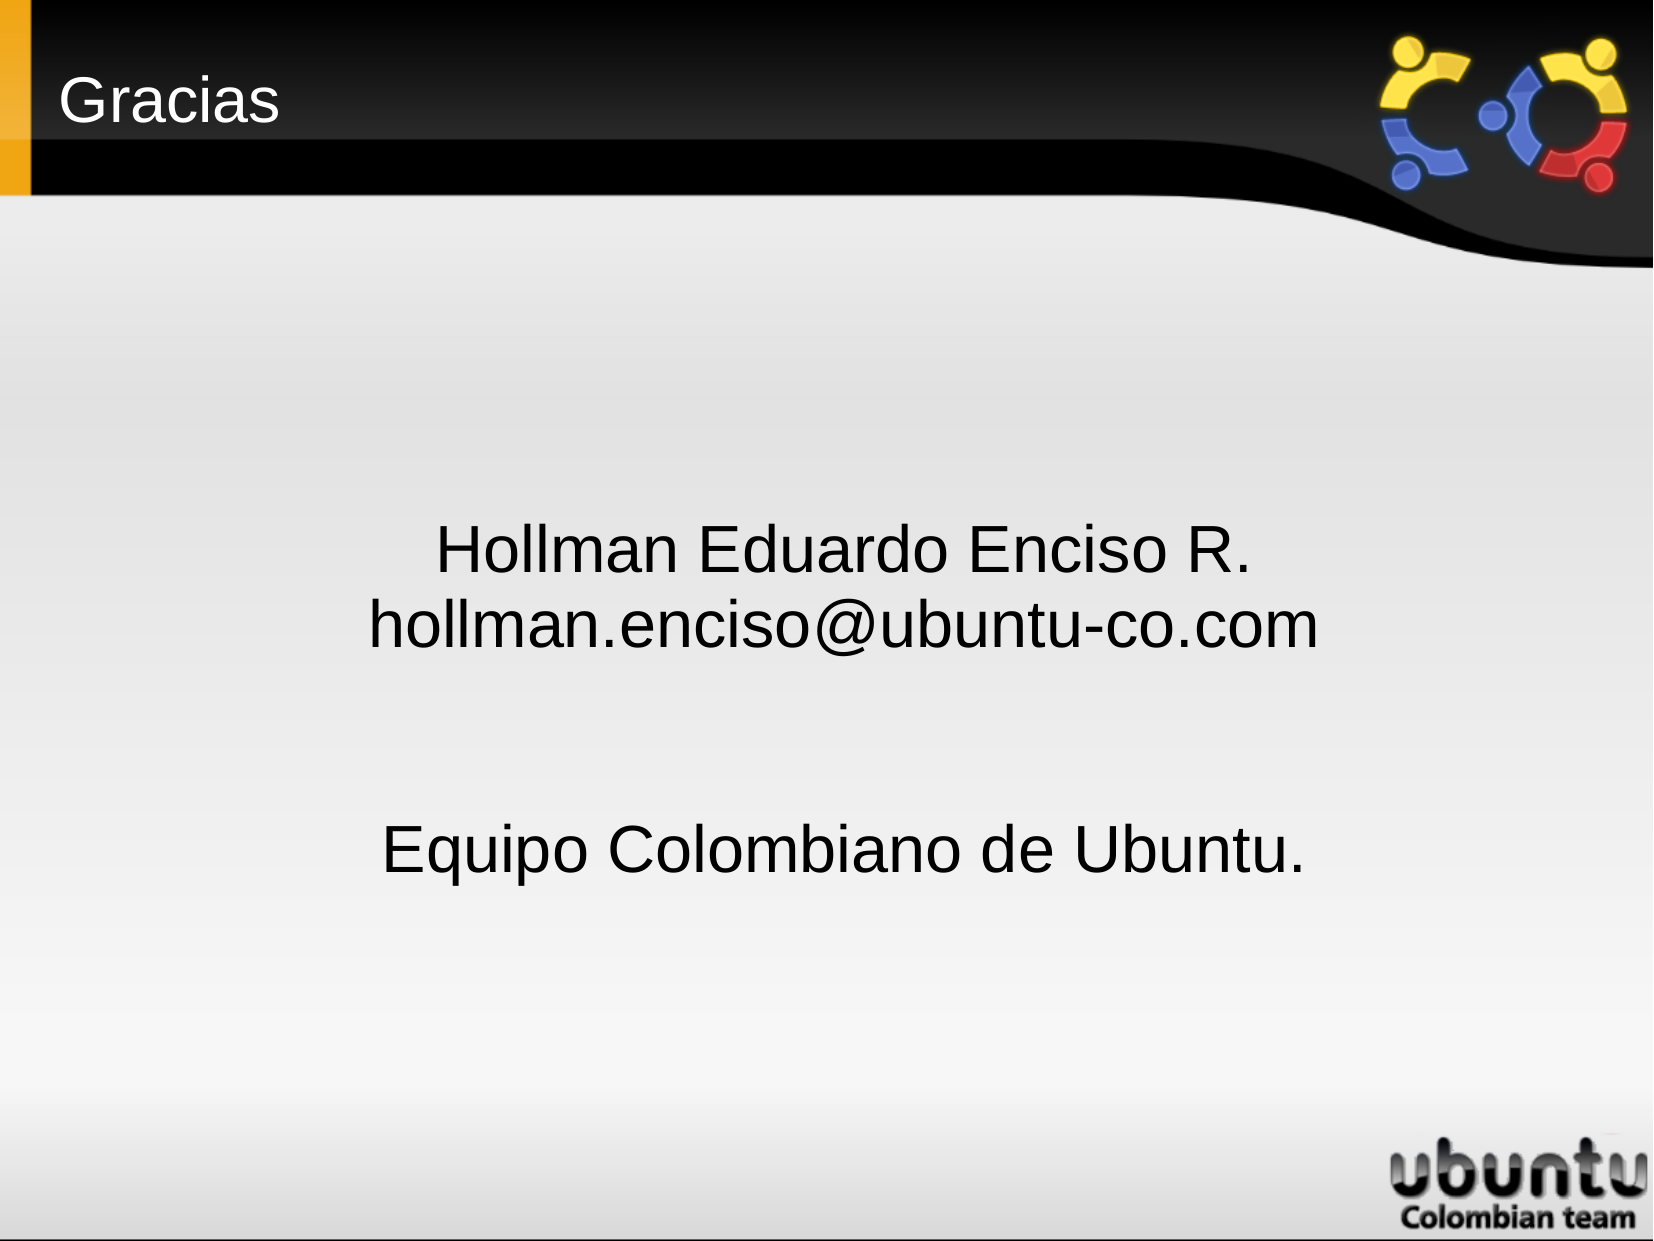

# Gracias
Hollman Eduardo Enciso R.
hollman.enciso@ubuntu-co.com
Equipo Colombiano de Ubuntu.